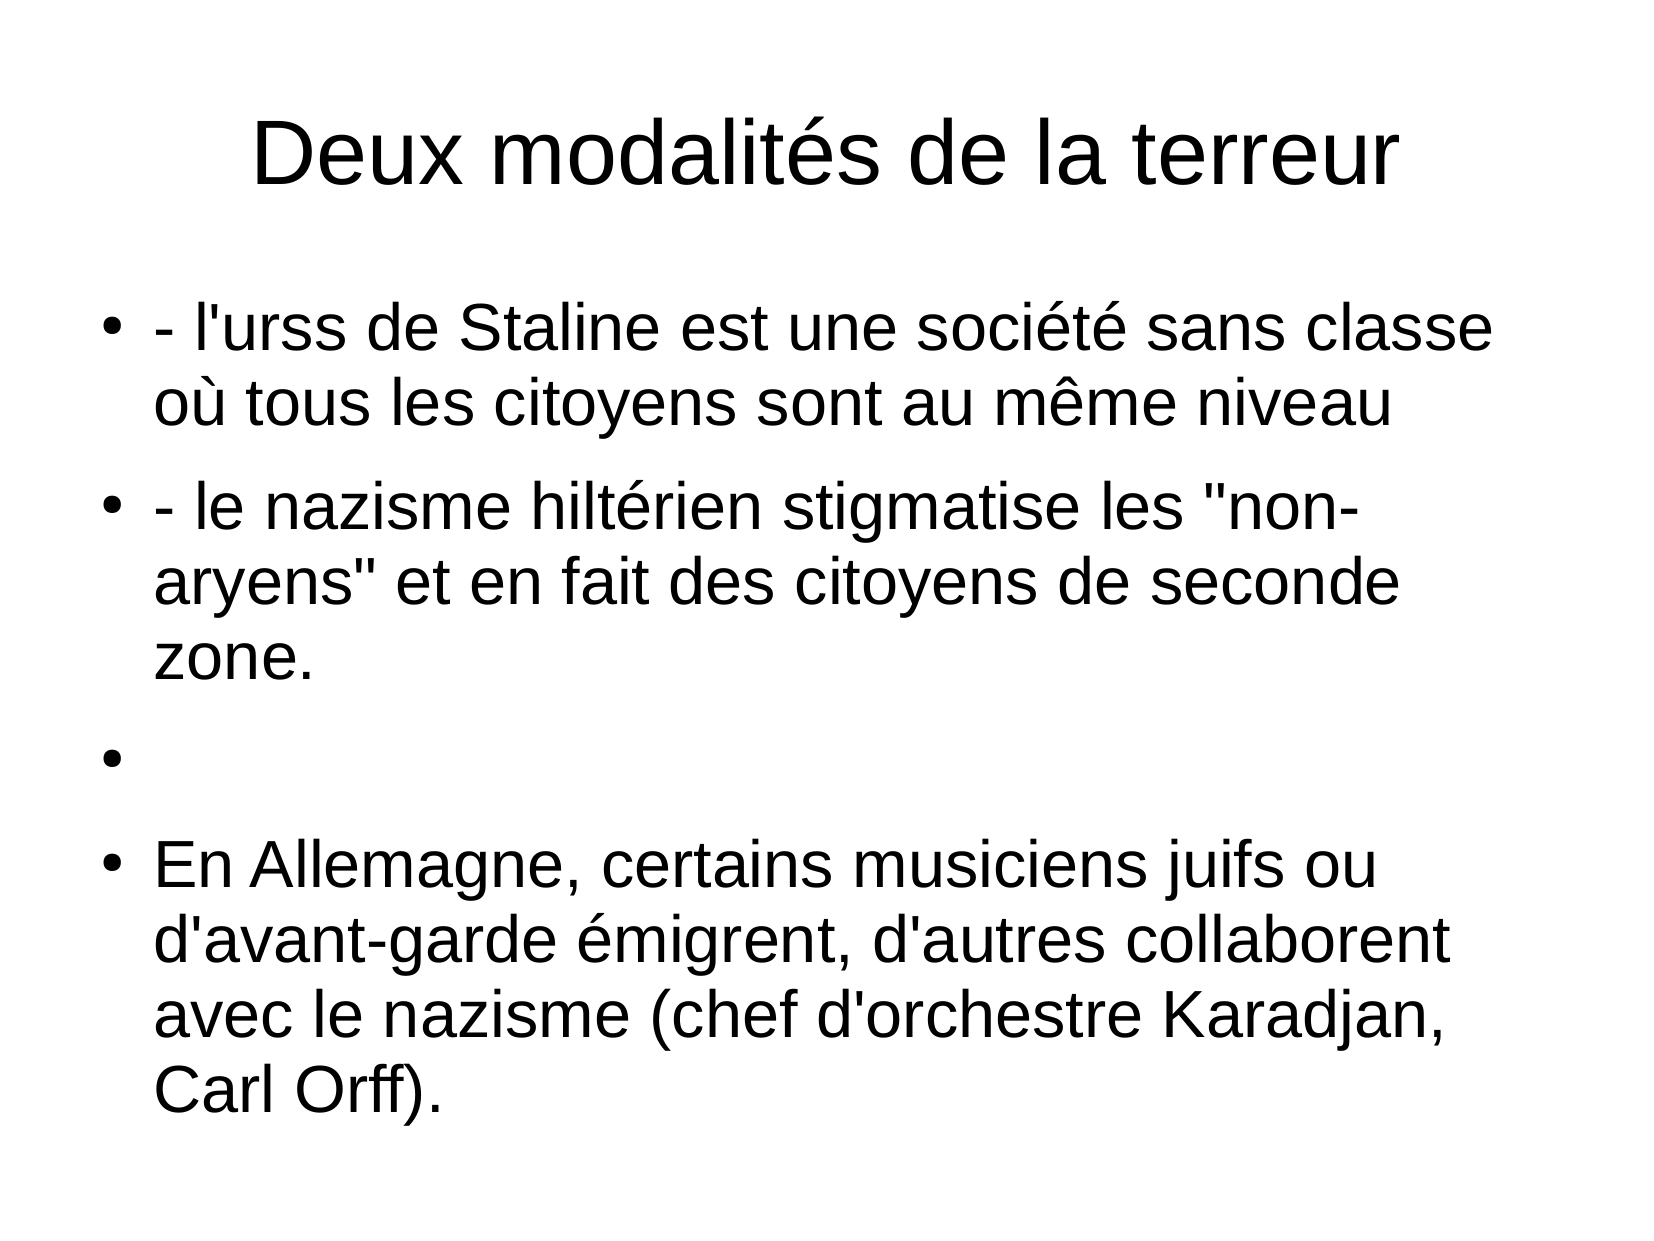

# Deux modalités de la terreur
- l'urss de Staline est une société sans classe où tous les citoyens sont au même niveau
- le nazisme hiltérien stigmatise les "non-aryens" et en fait des citoyens de seconde zone.
En Allemagne, certains musiciens juifs ou d'avant-garde émigrent, d'autres collaborent avec le nazisme (chef d'orchestre Karadjan, Carl Orff).